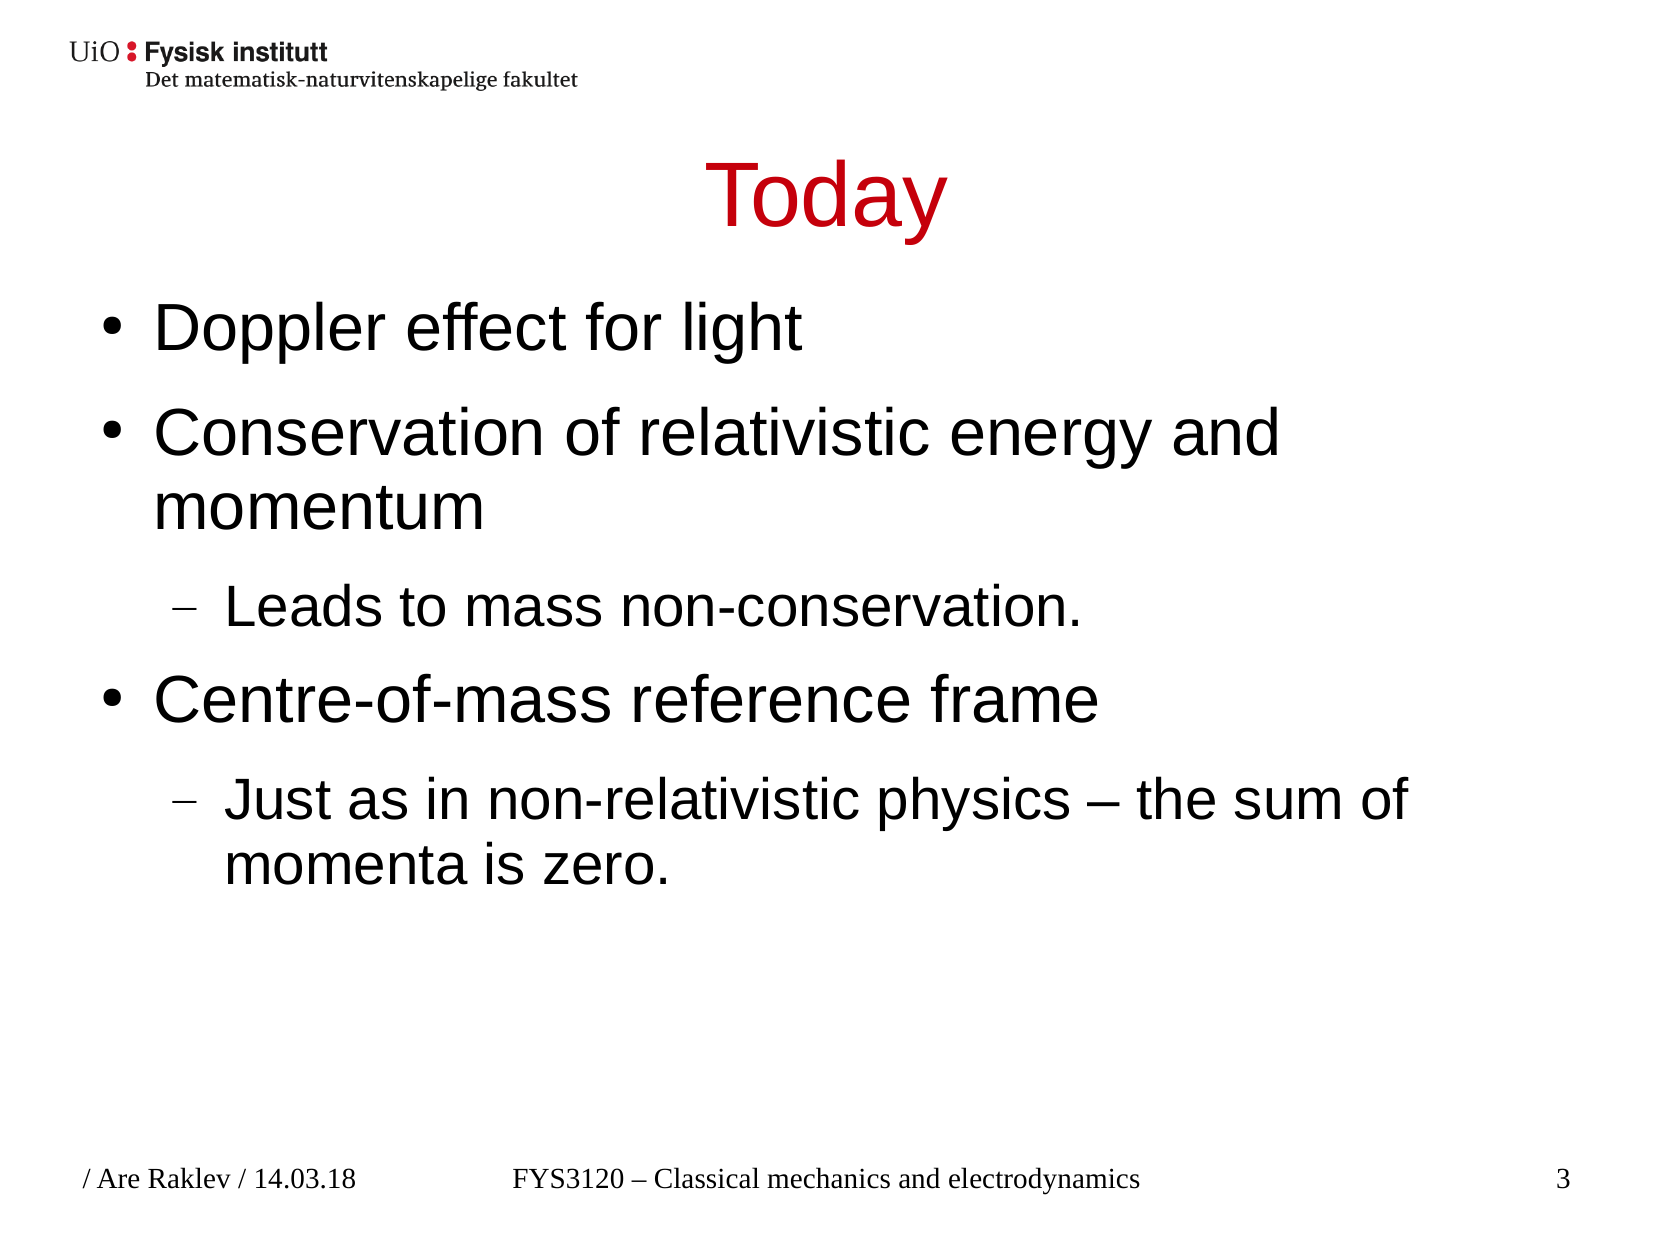

# Today
Doppler effect for light
Conservation of relativistic energy and momentum
Leads to mass non-conservation.
Centre-of-mass reference frame
Just as in non-relativistic physics – the sum of momenta is zero.
/ Are Raklev / 14.03.18
FYS3120 – Classical mechanics and electrodynamics
3